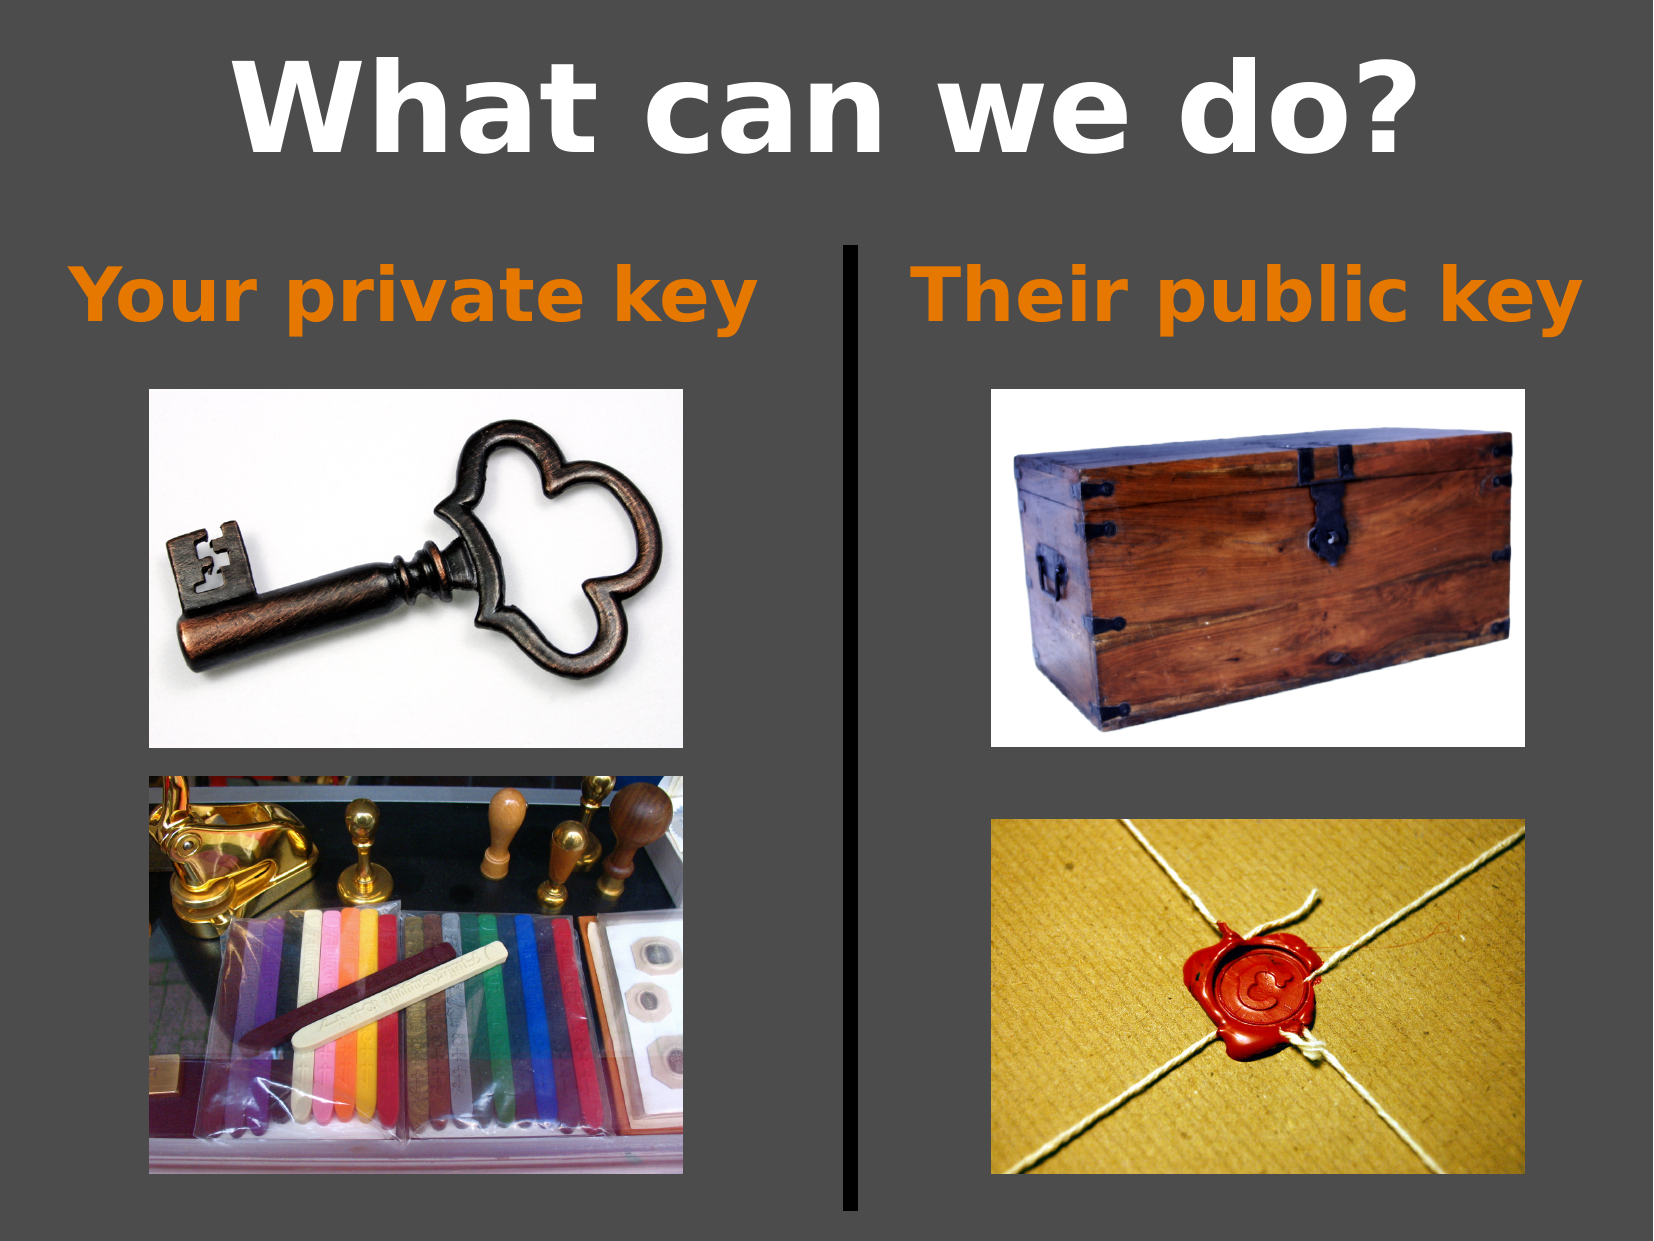

What can we do?
Your private key
Their public key